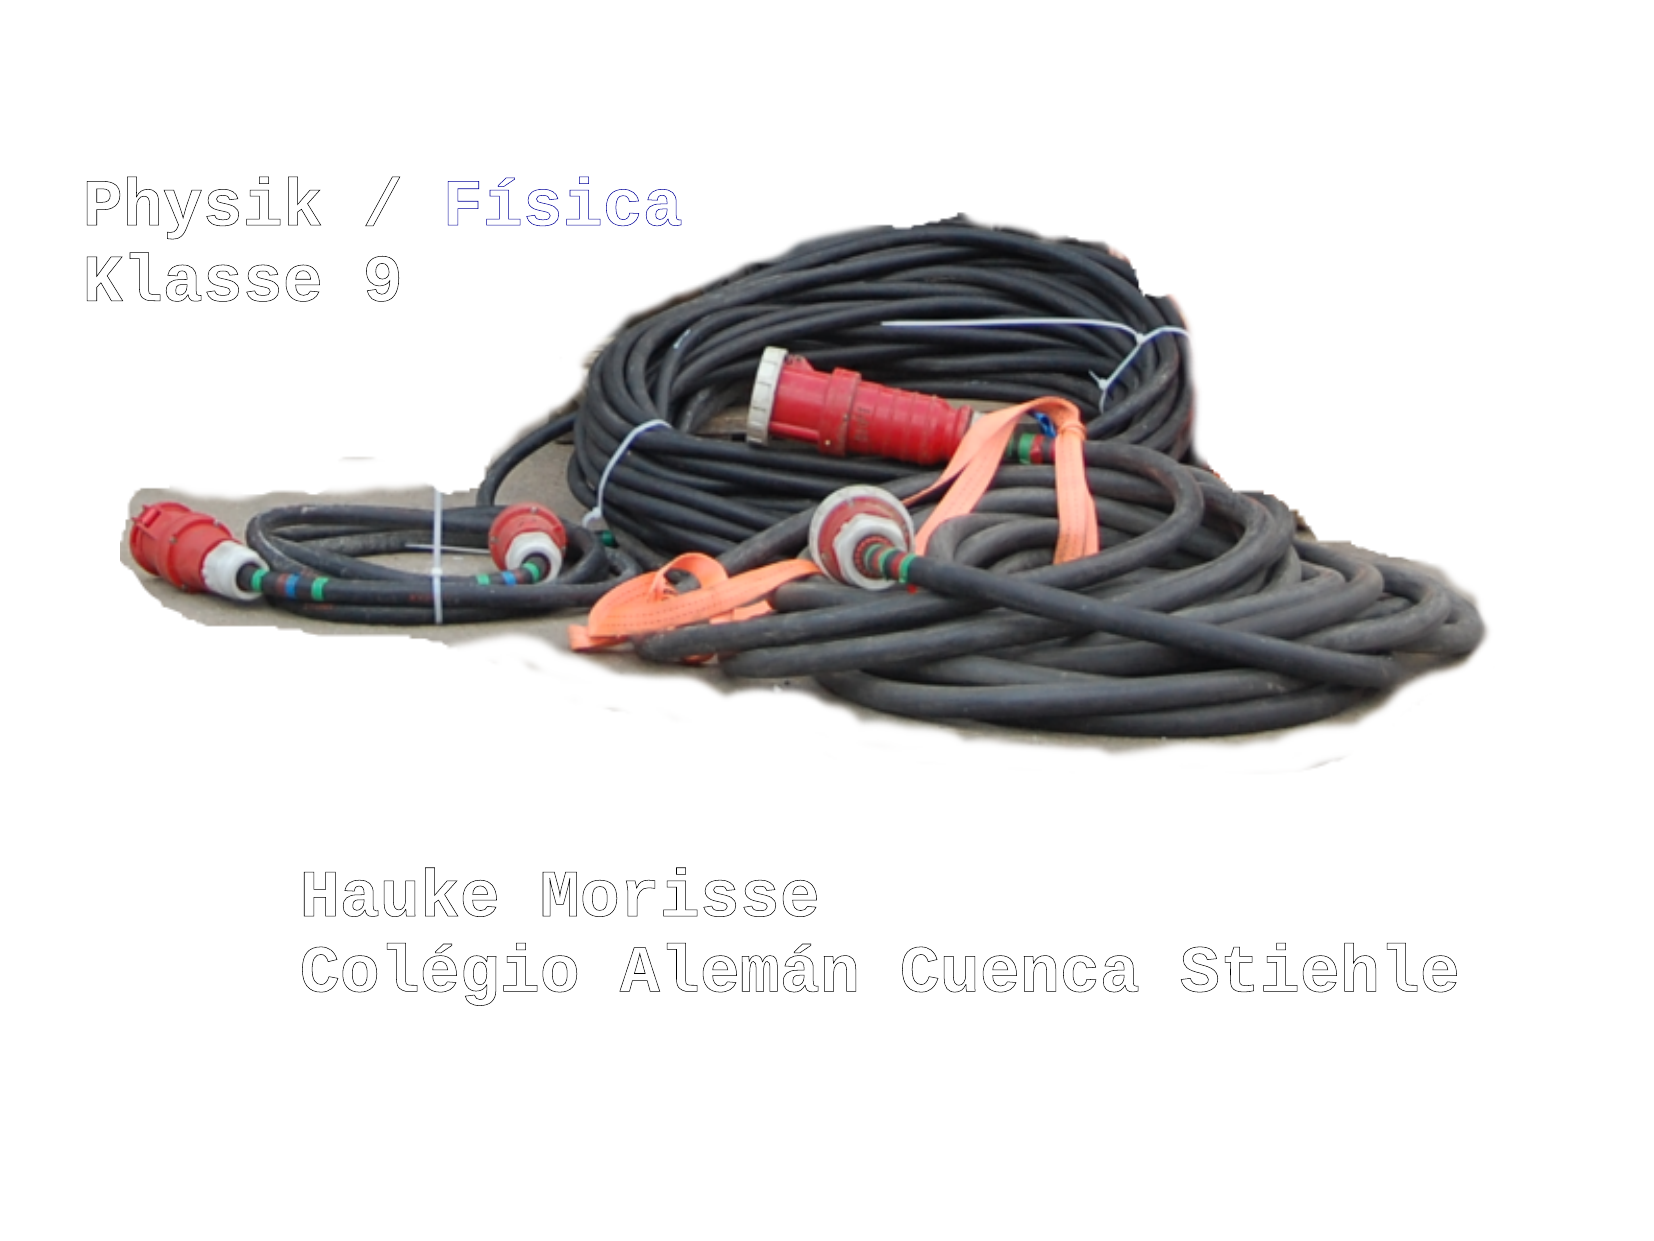

# Physik / Física
Klasse 9
Hauke Morisse
Colégio Alemán Cuenca Stiehle